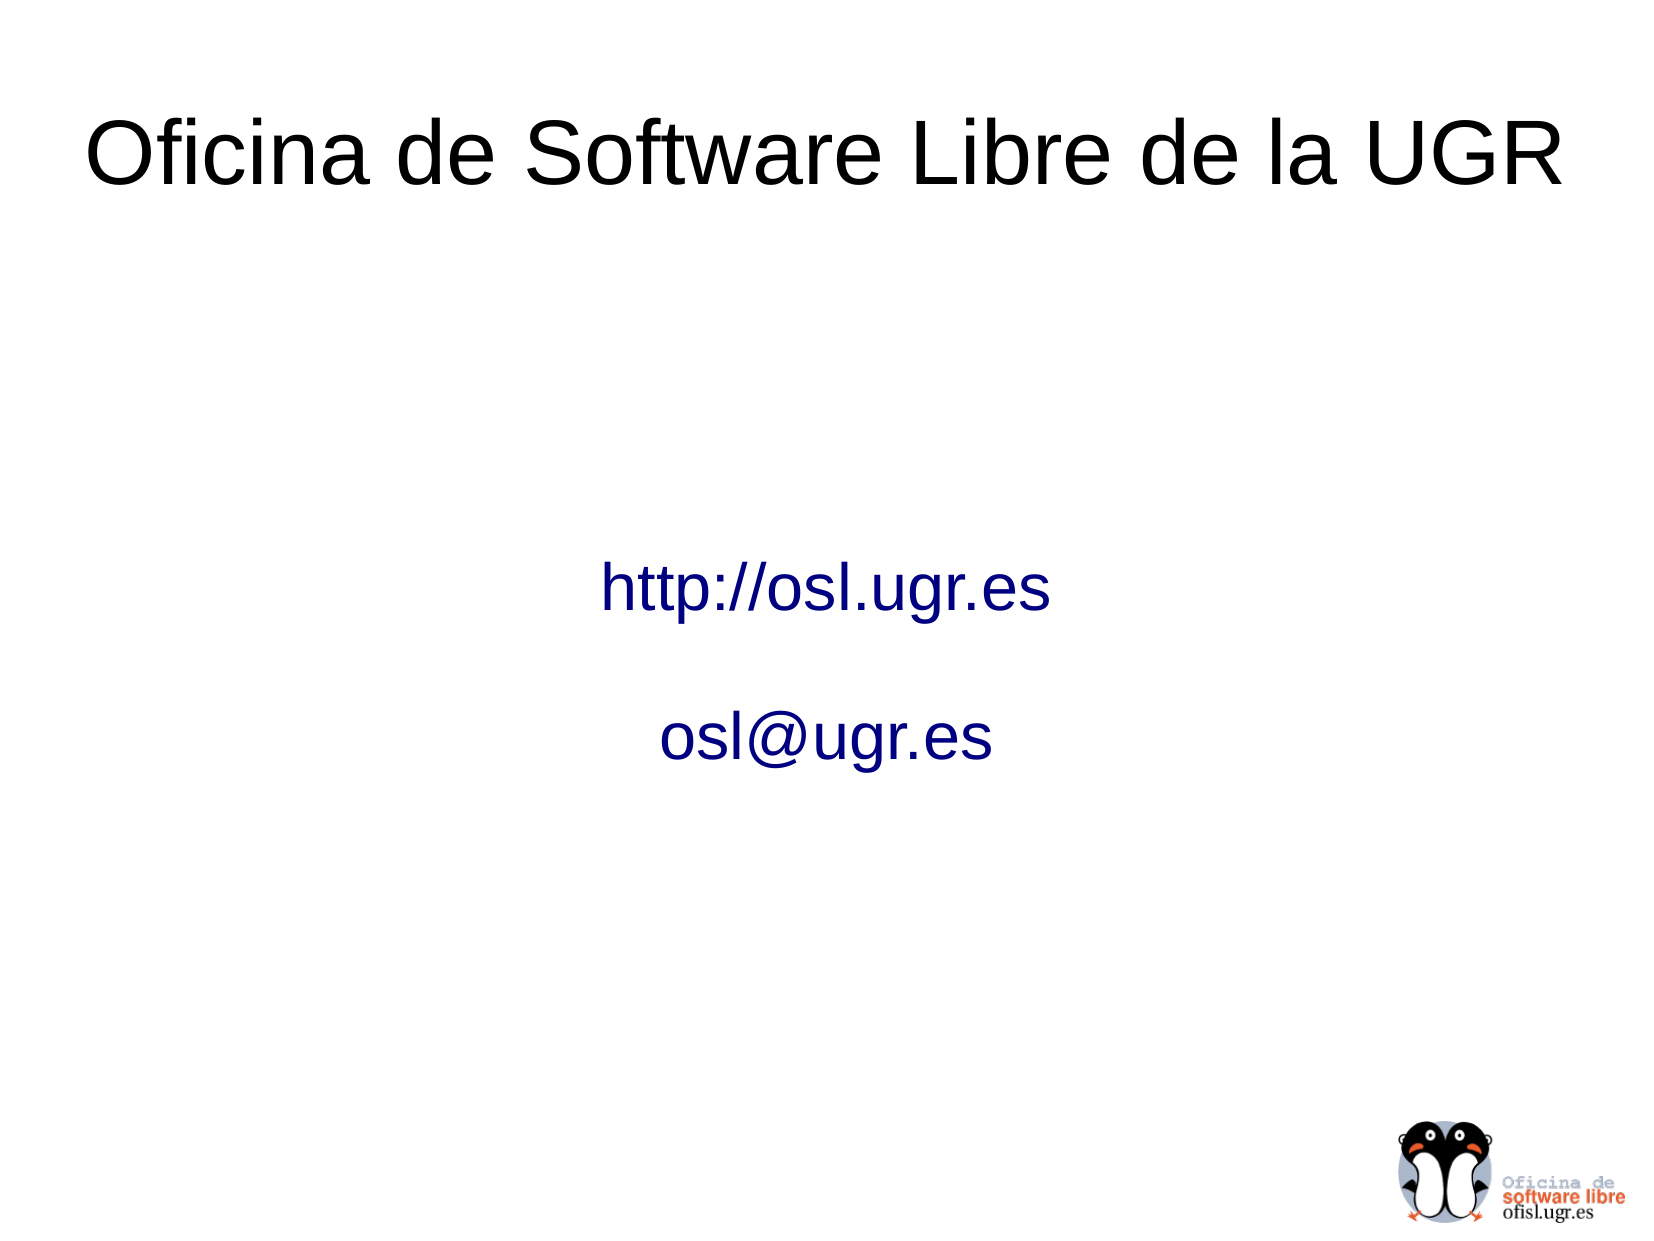

# Oficina de Software Libre de la UGR
http://osl.ugr.es
osl@ugr.es